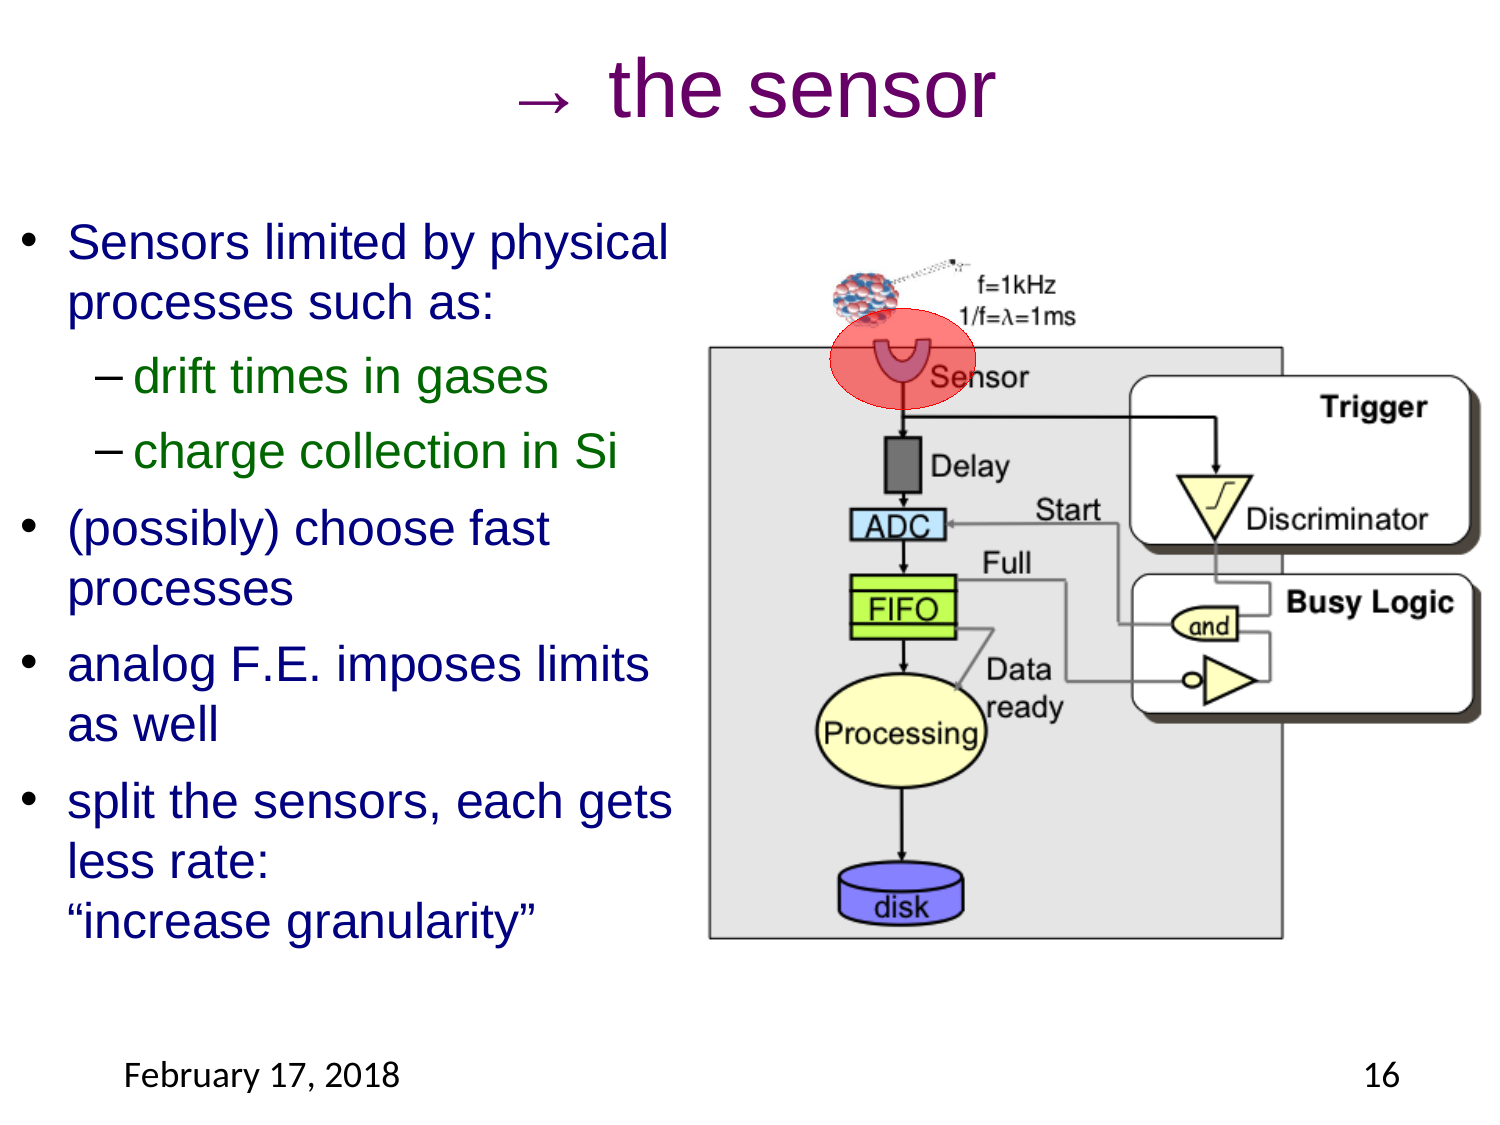

# → the sensor
Sensors limited by physical processes such as:
drift times in gases
charge collection in Si
(possibly) choose fast processes
analog F.E. imposes limits as well
split the sensors, each gets less rate:
“increase granularity”
17 February 2018
16